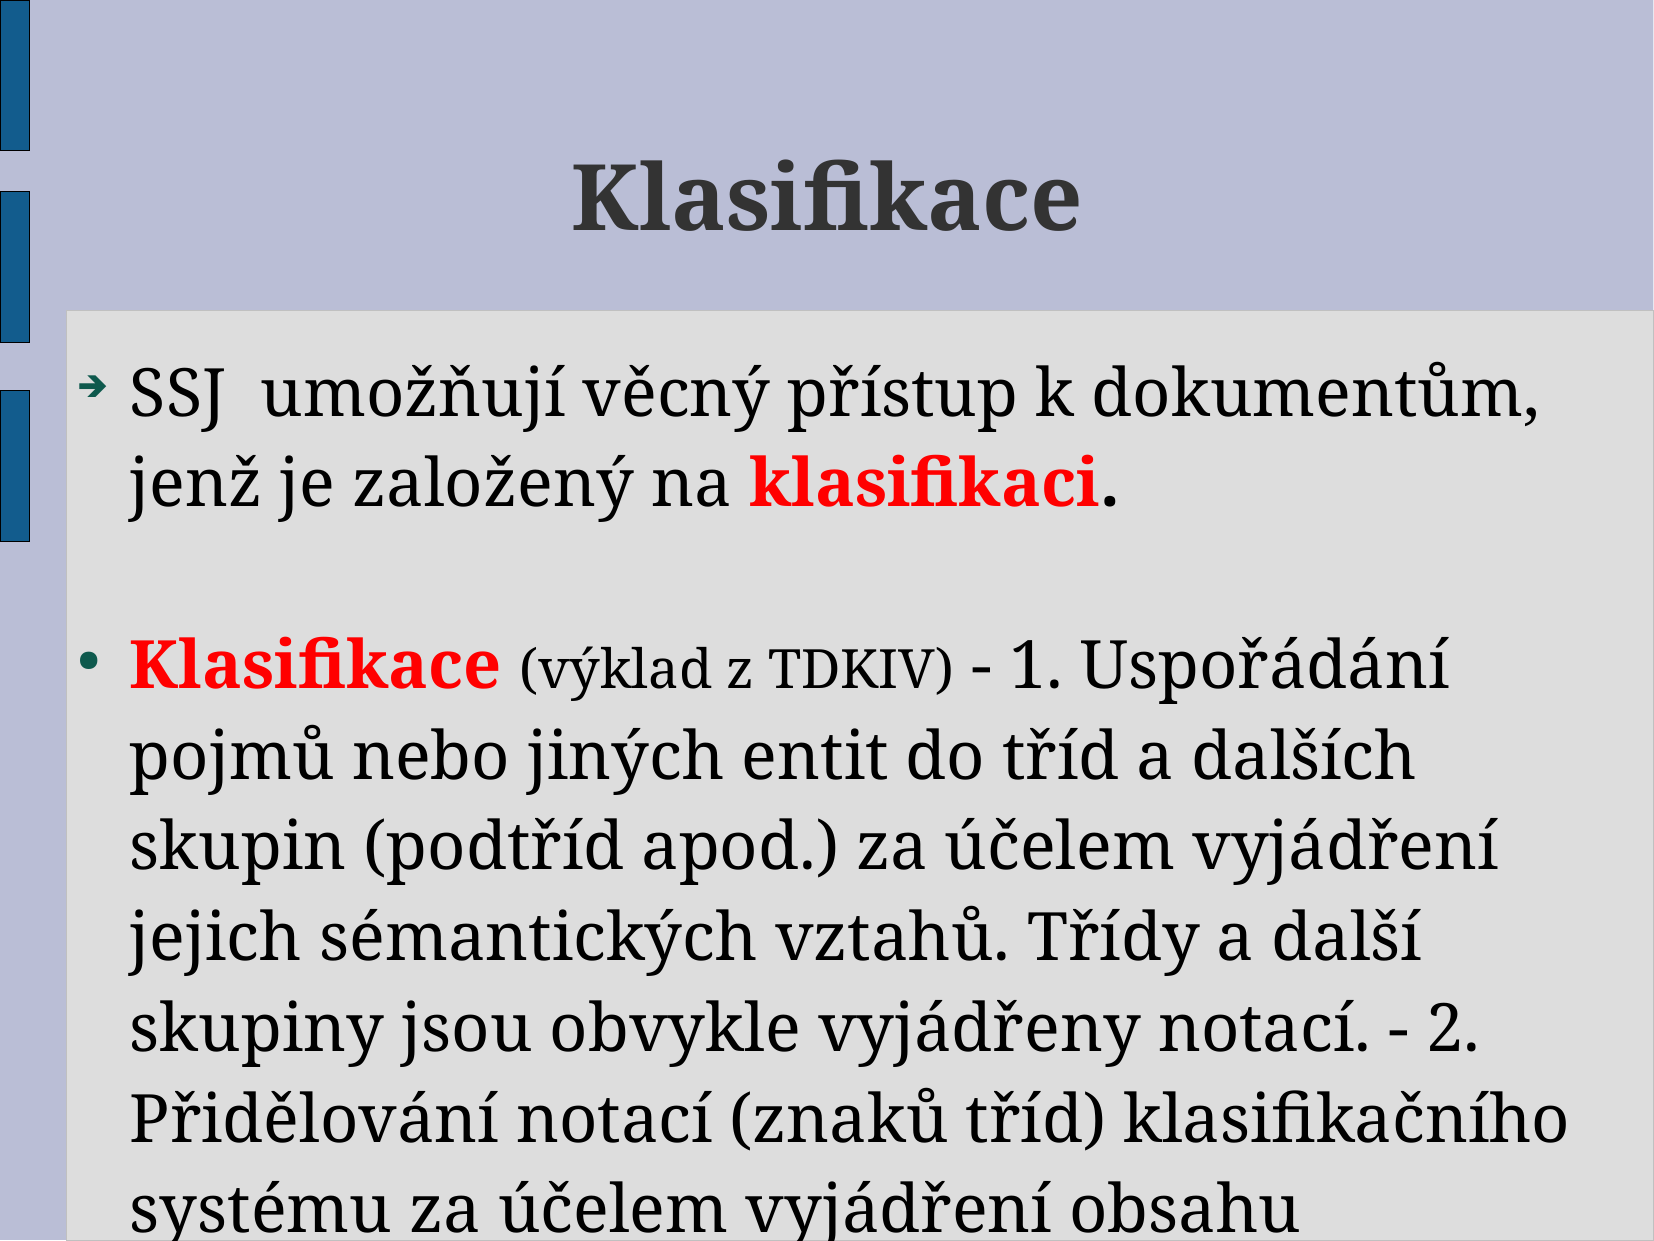

# Klasifikace
SSJ umožňují věcný přístup k dokumentům, jenž je založený na klasifikaci.
Klasifikace (výklad z TDKIV) - 1. Uspořádání pojmů nebo jiných entit do tříd a dalších skupin (podtříd apod.) za účelem vyjádření jejich sémantických vztahů. Třídy a další skupiny jsou obvykle vyjádřeny notací. - 2. Přidělování notací (znaků tříd) klasifikačního systému za účelem vyjádření obsahu dokumentu.